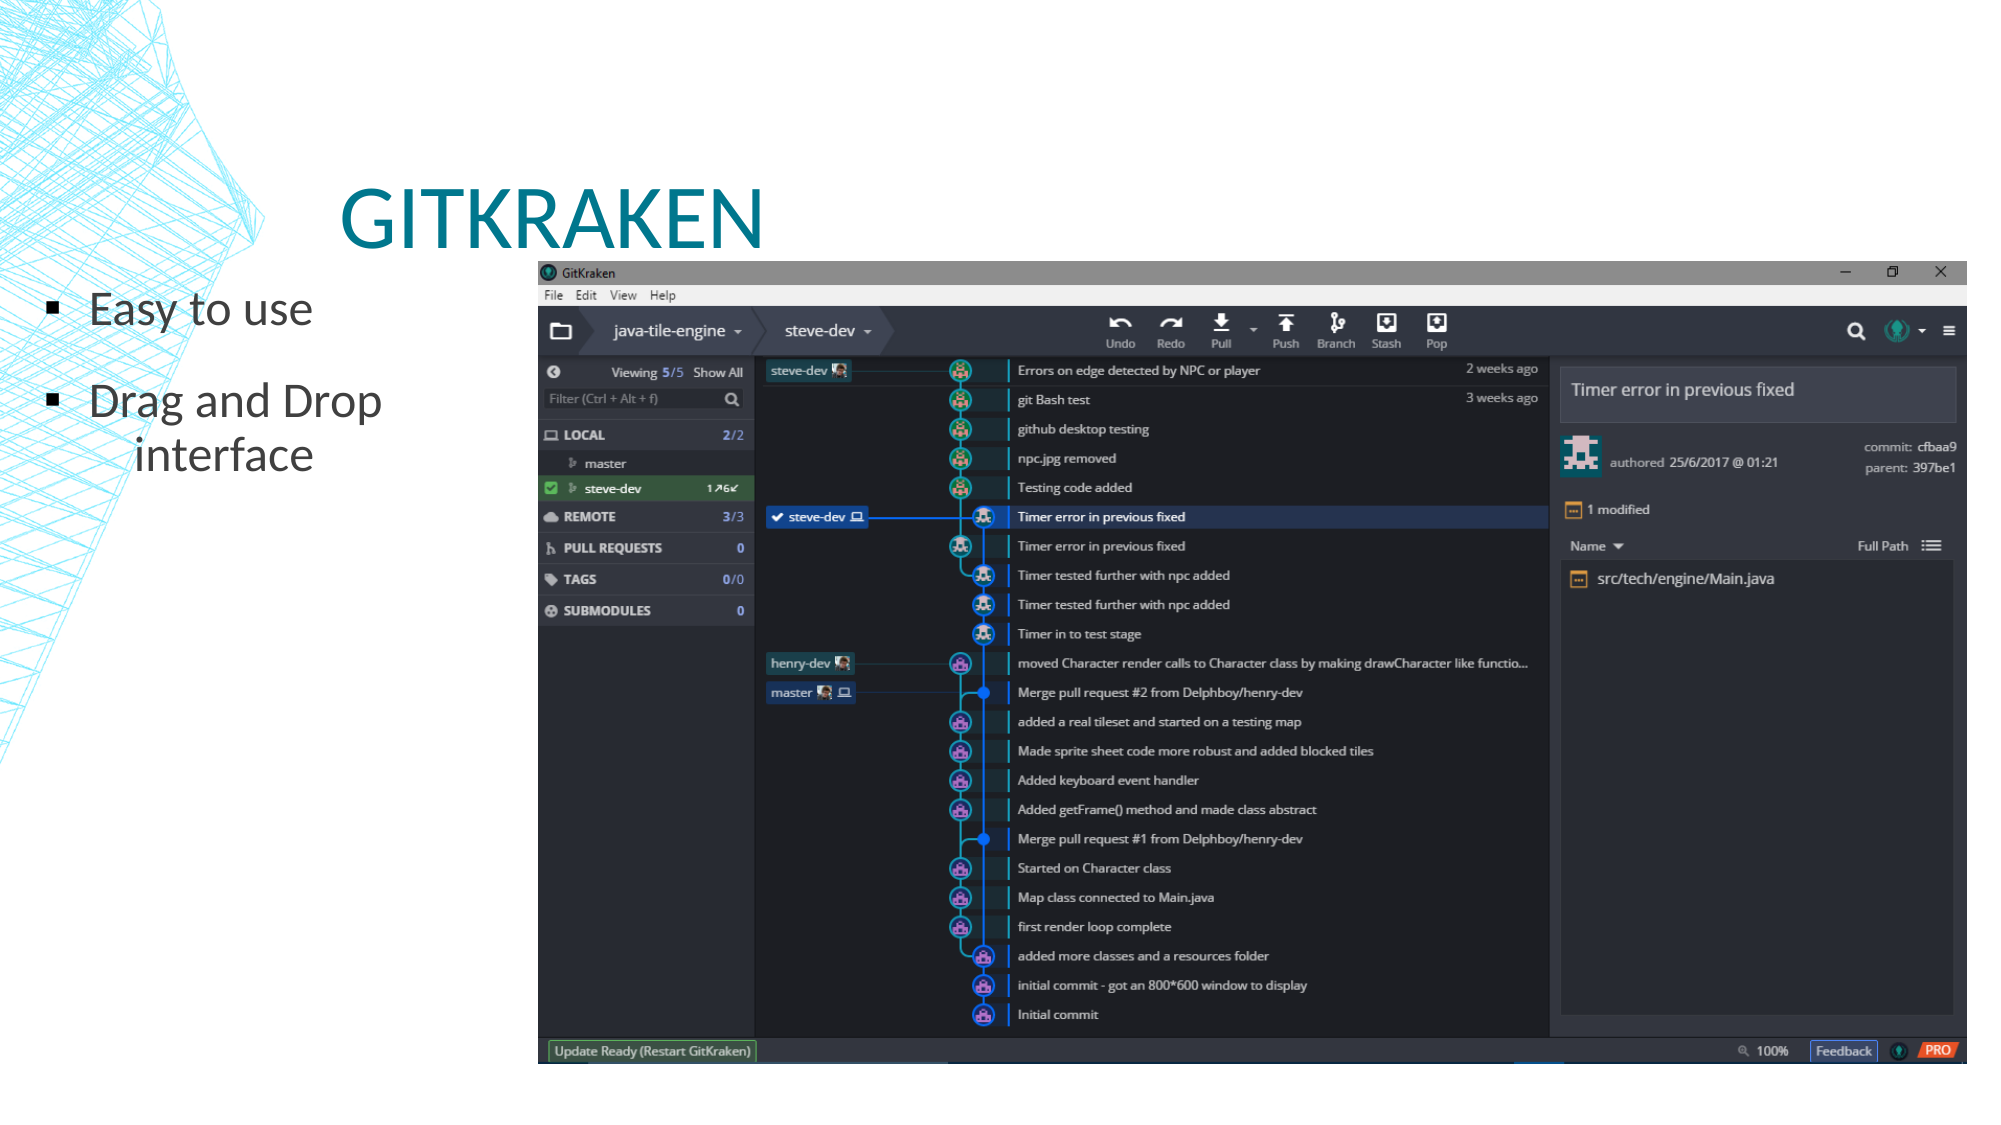

# GitKraken
Easy to use
Drag and Drop interface